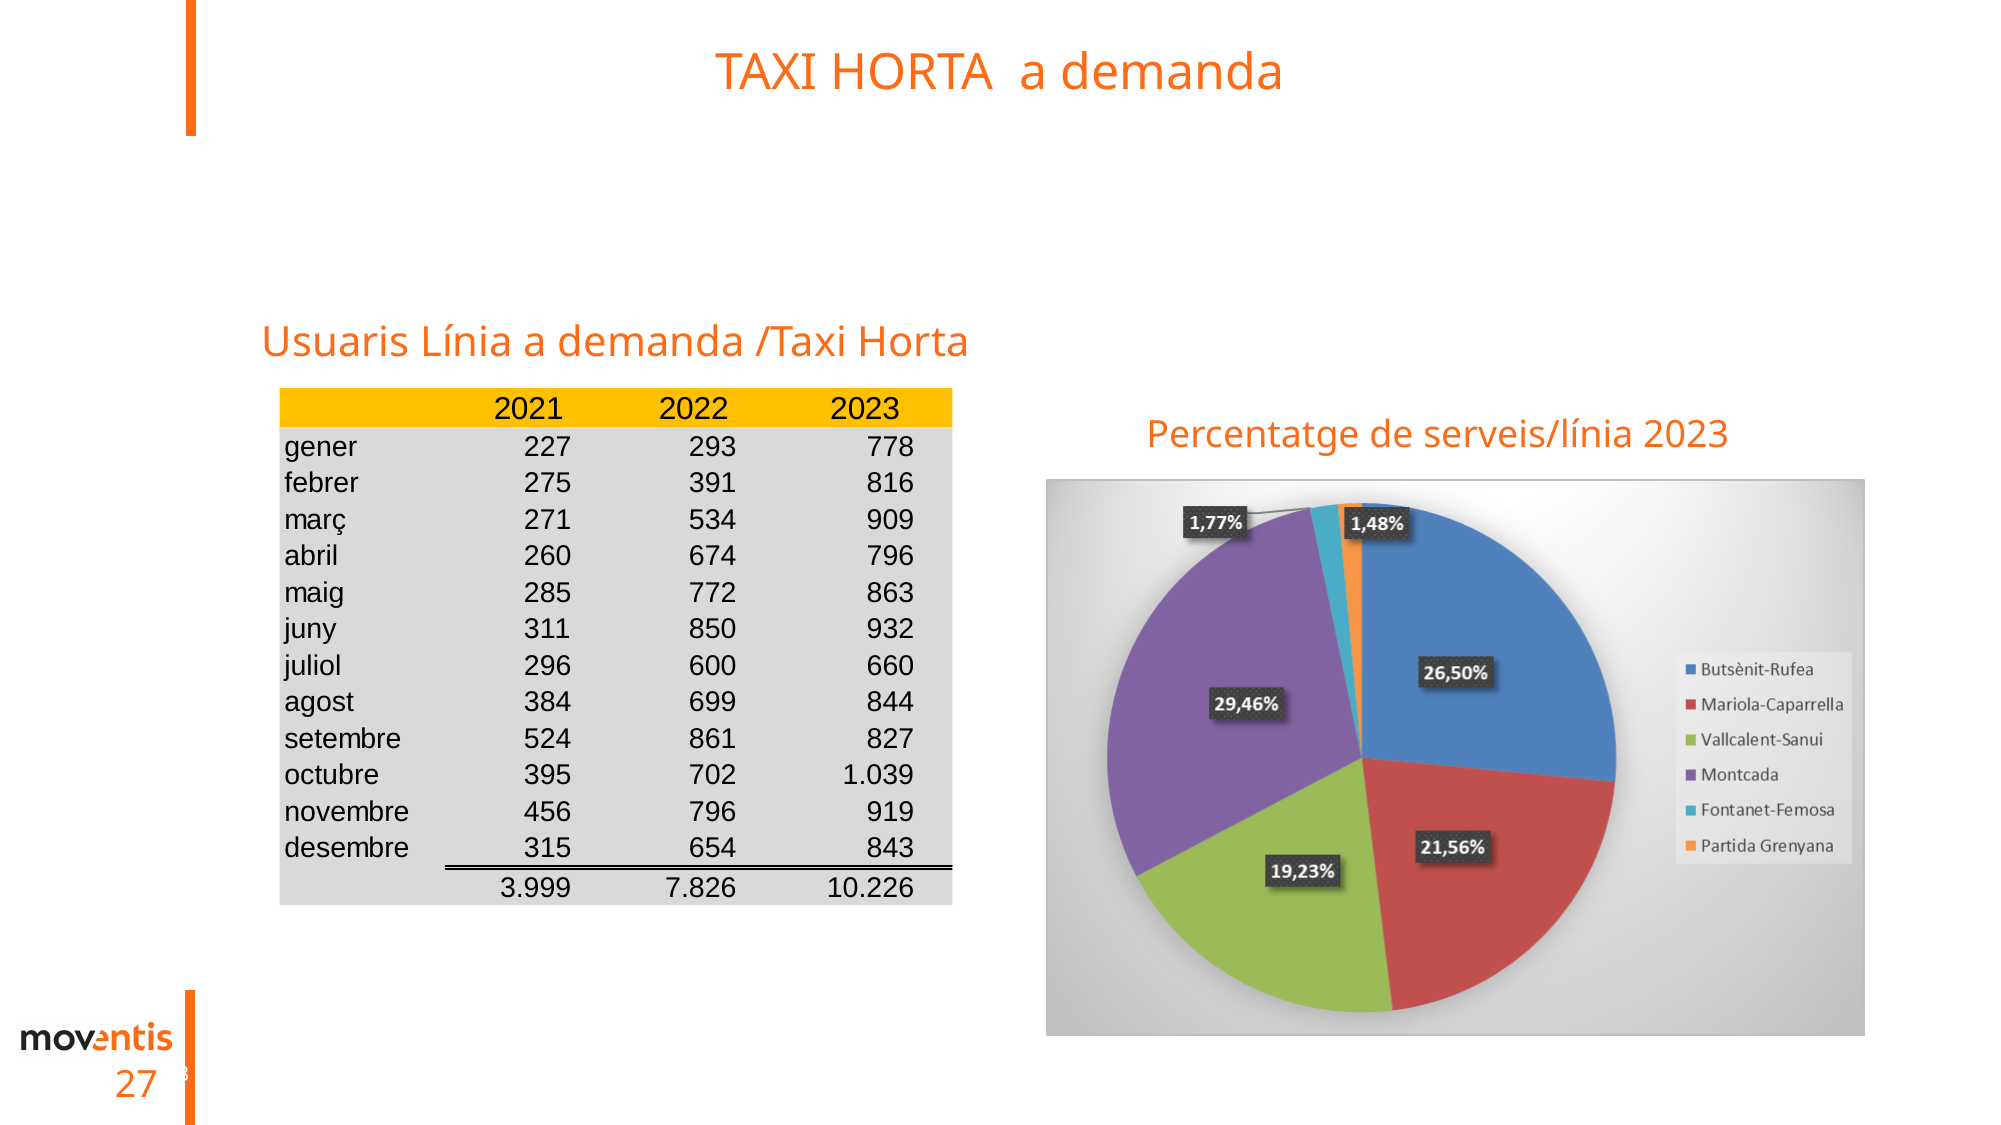

TAXI HORTA a demanda
Usuaris Línia a demanda /Taxi Horta
Percentatge de serveis/línia 2023
31/3/23